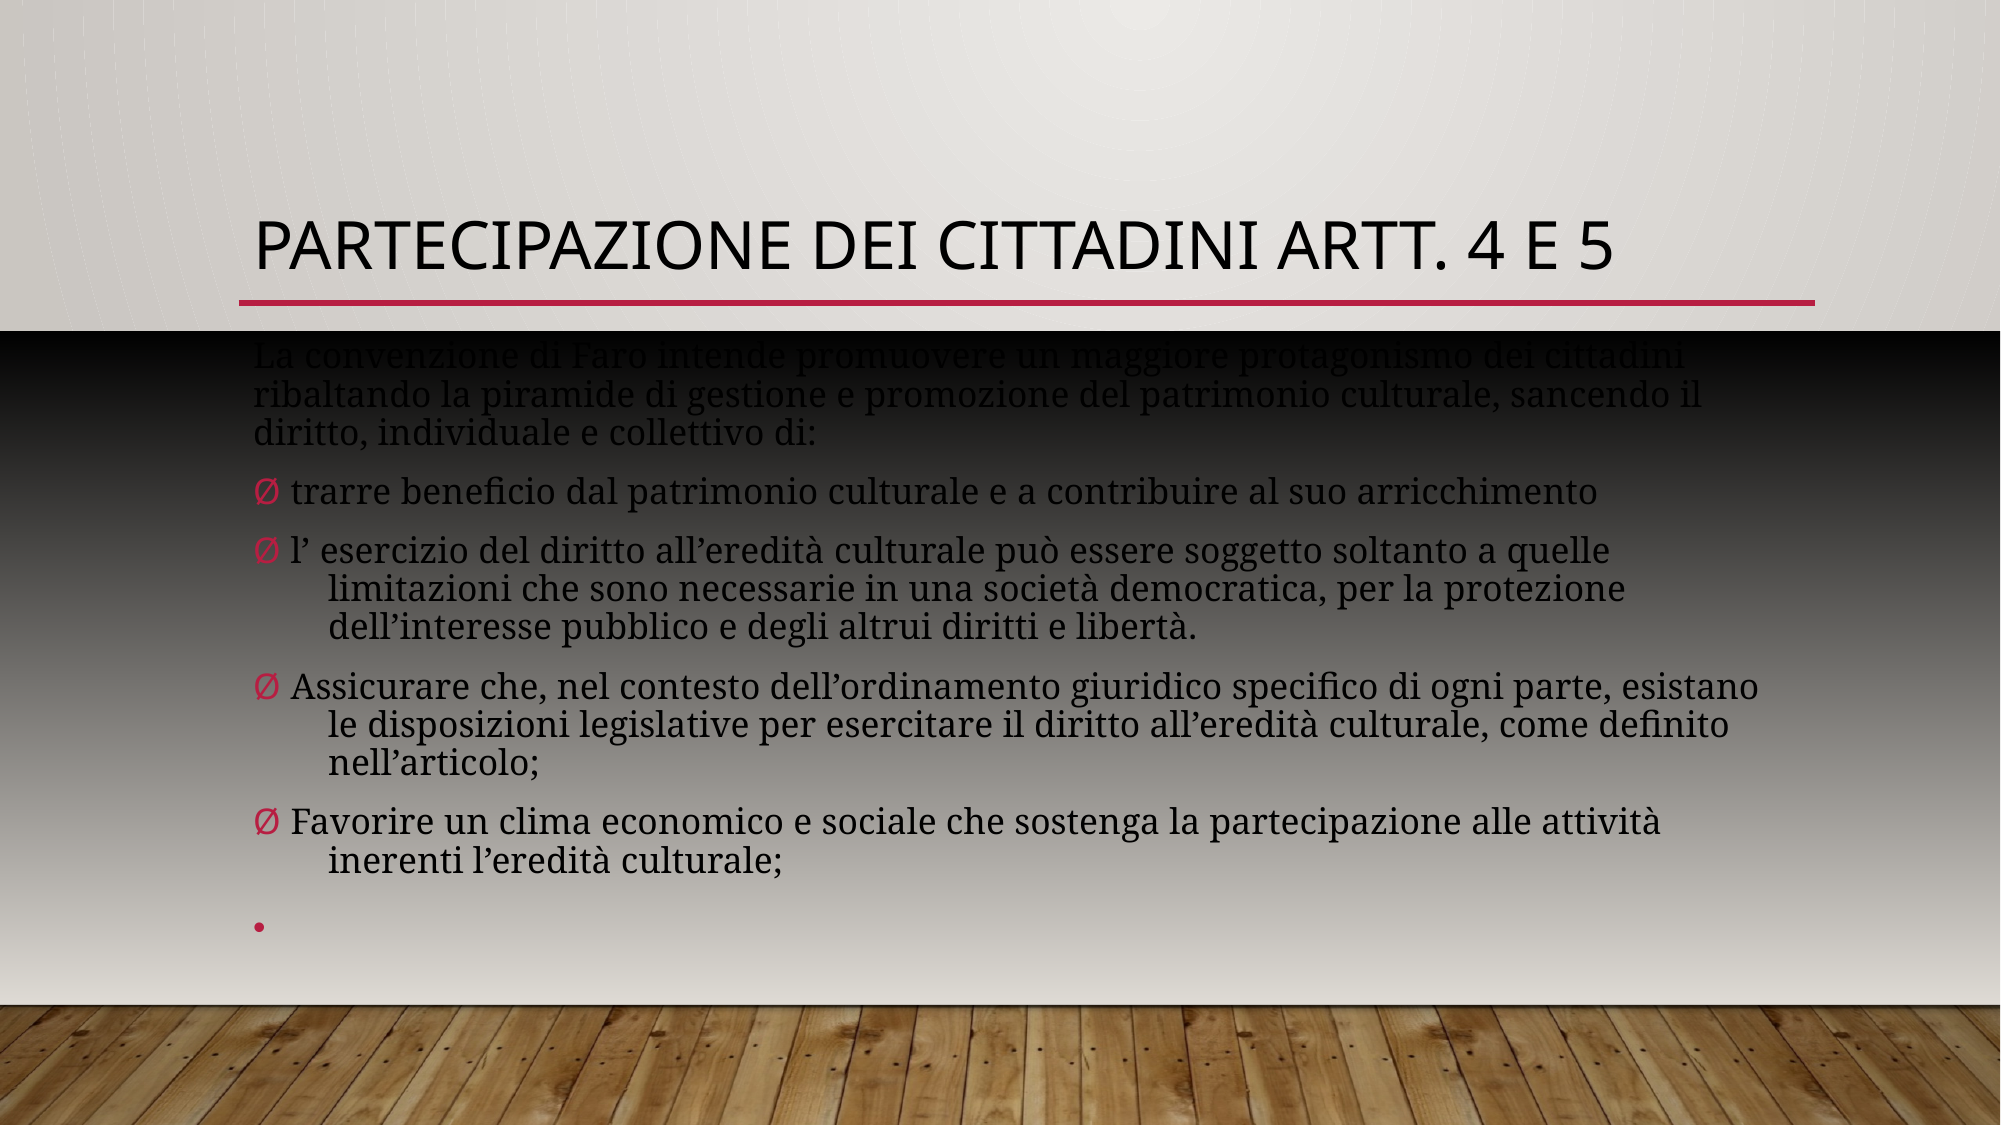

# Partecipazione dei cittadini artt. 4 e 5
La convenzione di Faro intende promuovere un maggiore protagonismo dei cittadini ribaltando la piramide di gestione e promozione del patrimonio culturale, sancendo il diritto, individuale e collettivo di:
trarre beneficio dal patrimonio culturale e a contribuire al suo arricchimento
l’ esercizio del diritto all’eredità culturale può essere soggetto soltanto a quelle limitazioni che sono necessarie in una società democratica, per la protezione dell’interesse pubblico e degli altrui diritti e libertà.
Assicurare che, nel contesto dell’ordinamento giuridico specifico di ogni parte, esistano le disposizioni legislative per esercitare il diritto all’eredità culturale, come definito nell’articolo;
Favorire un clima economico e sociale che sostenga la partecipazione alle attività inerenti l’eredità culturale;